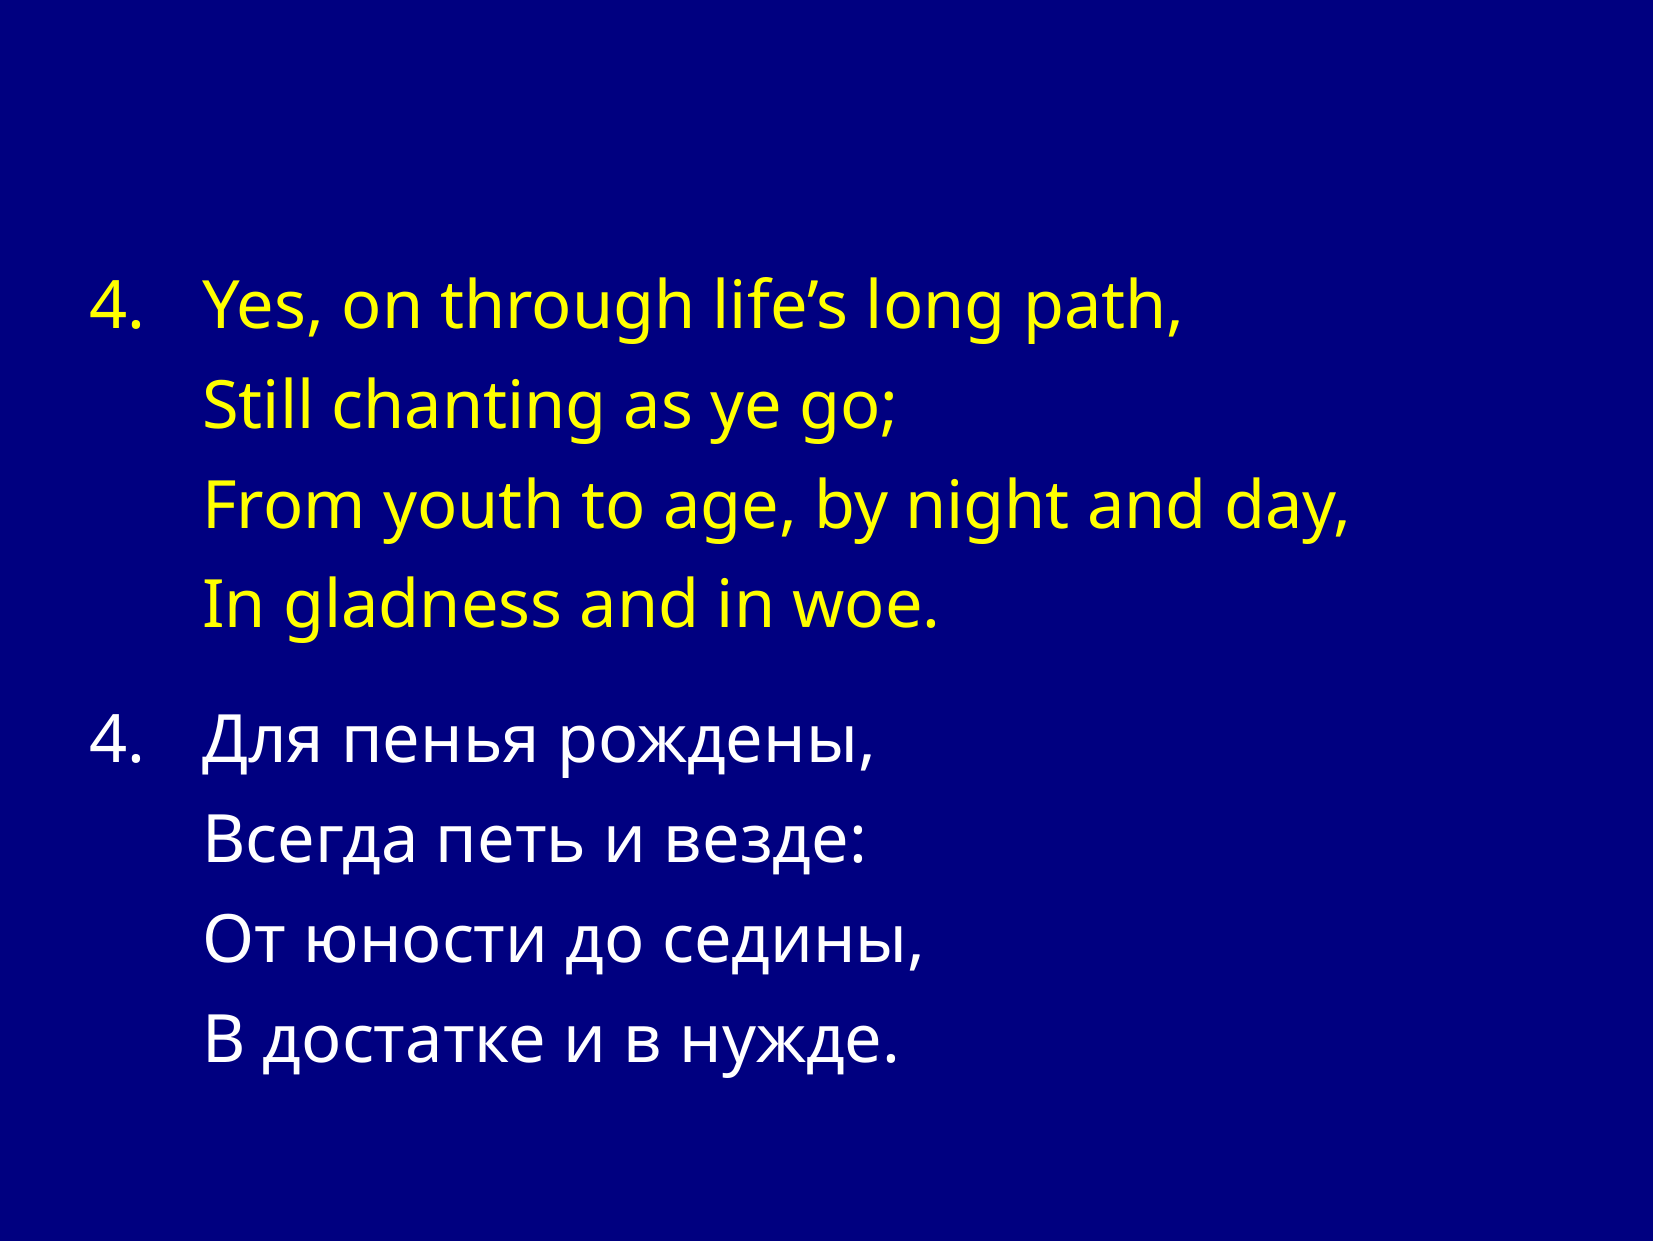

4.	Yes, on through life’s long path,
	Still chanting as ye go;
	From youth to age, by night and day,
	In gladness and in woe.
4.	Для пенья рождены,
	Всегда петь и везде:
	От юности до седины,
	В достатке и в нужде.